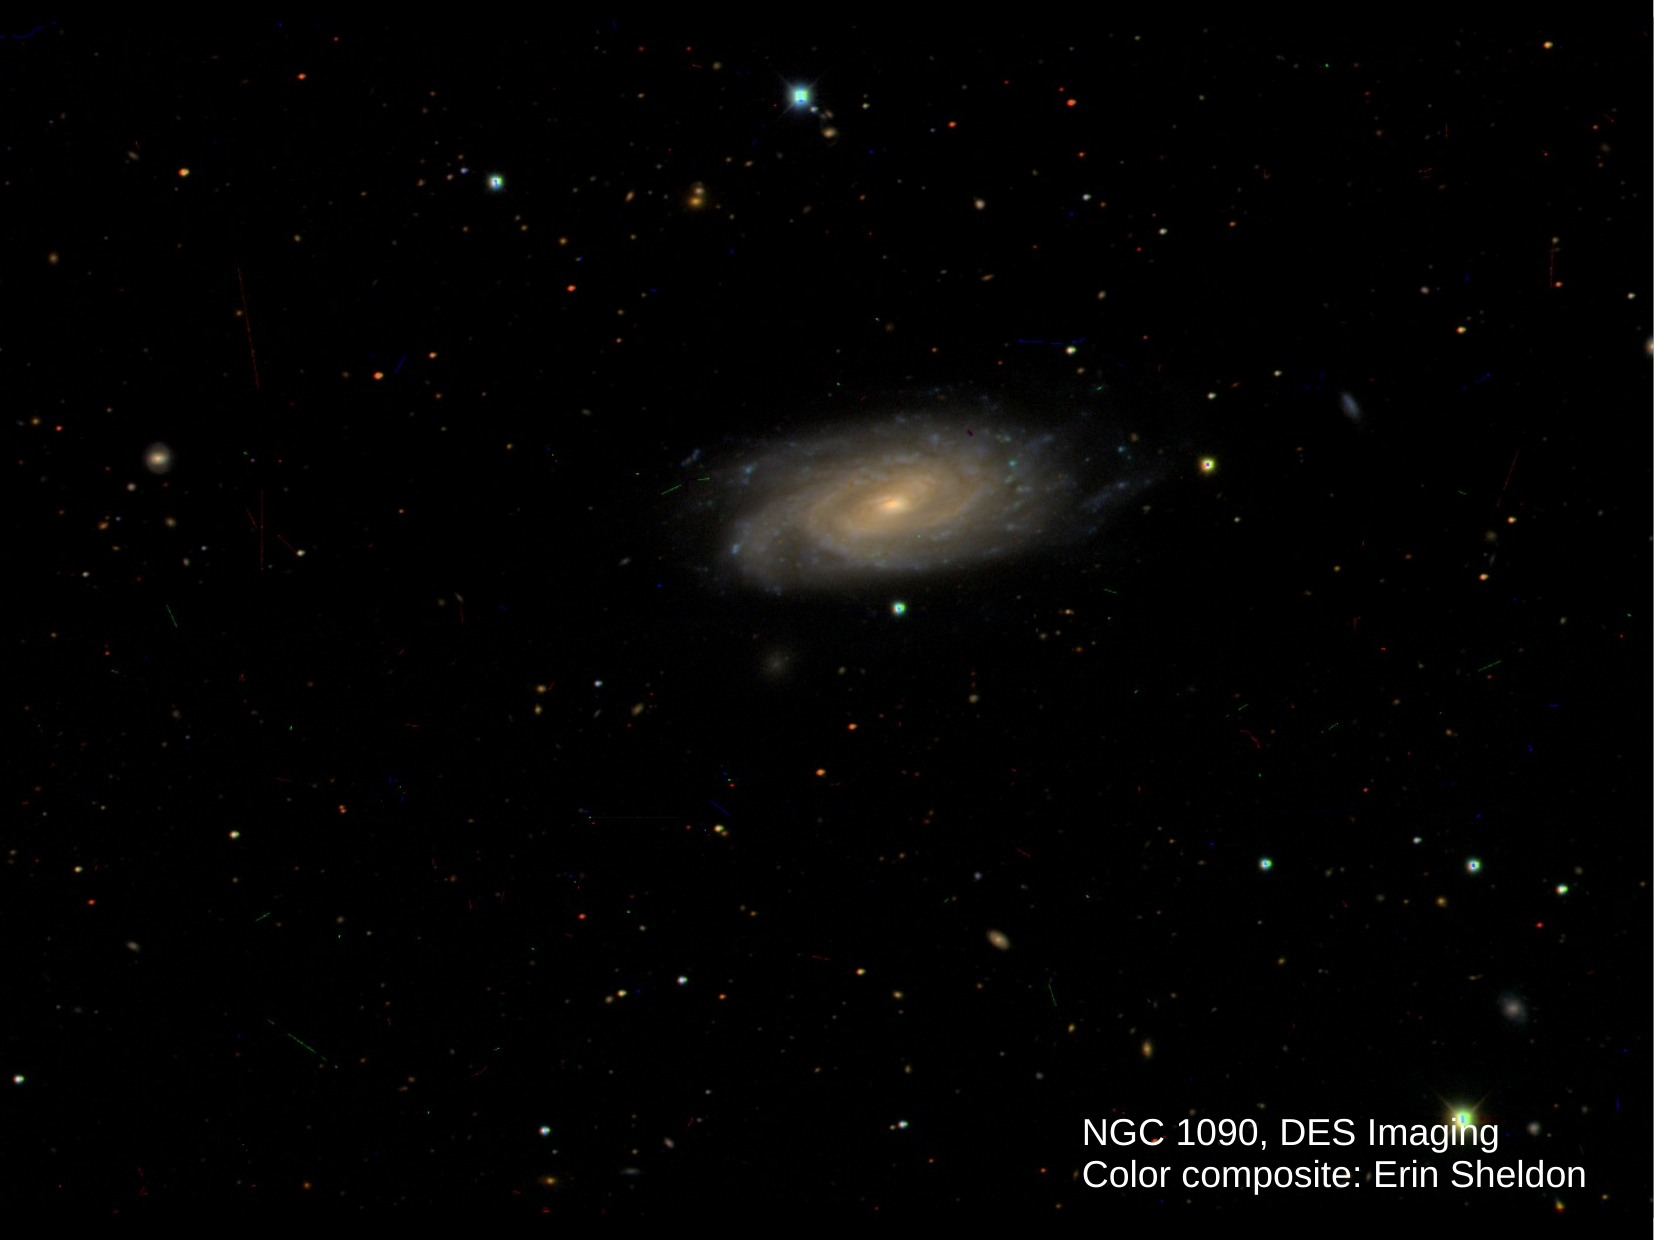

NGC 1090, DES Imaging
Color composite: Erin Sheldon